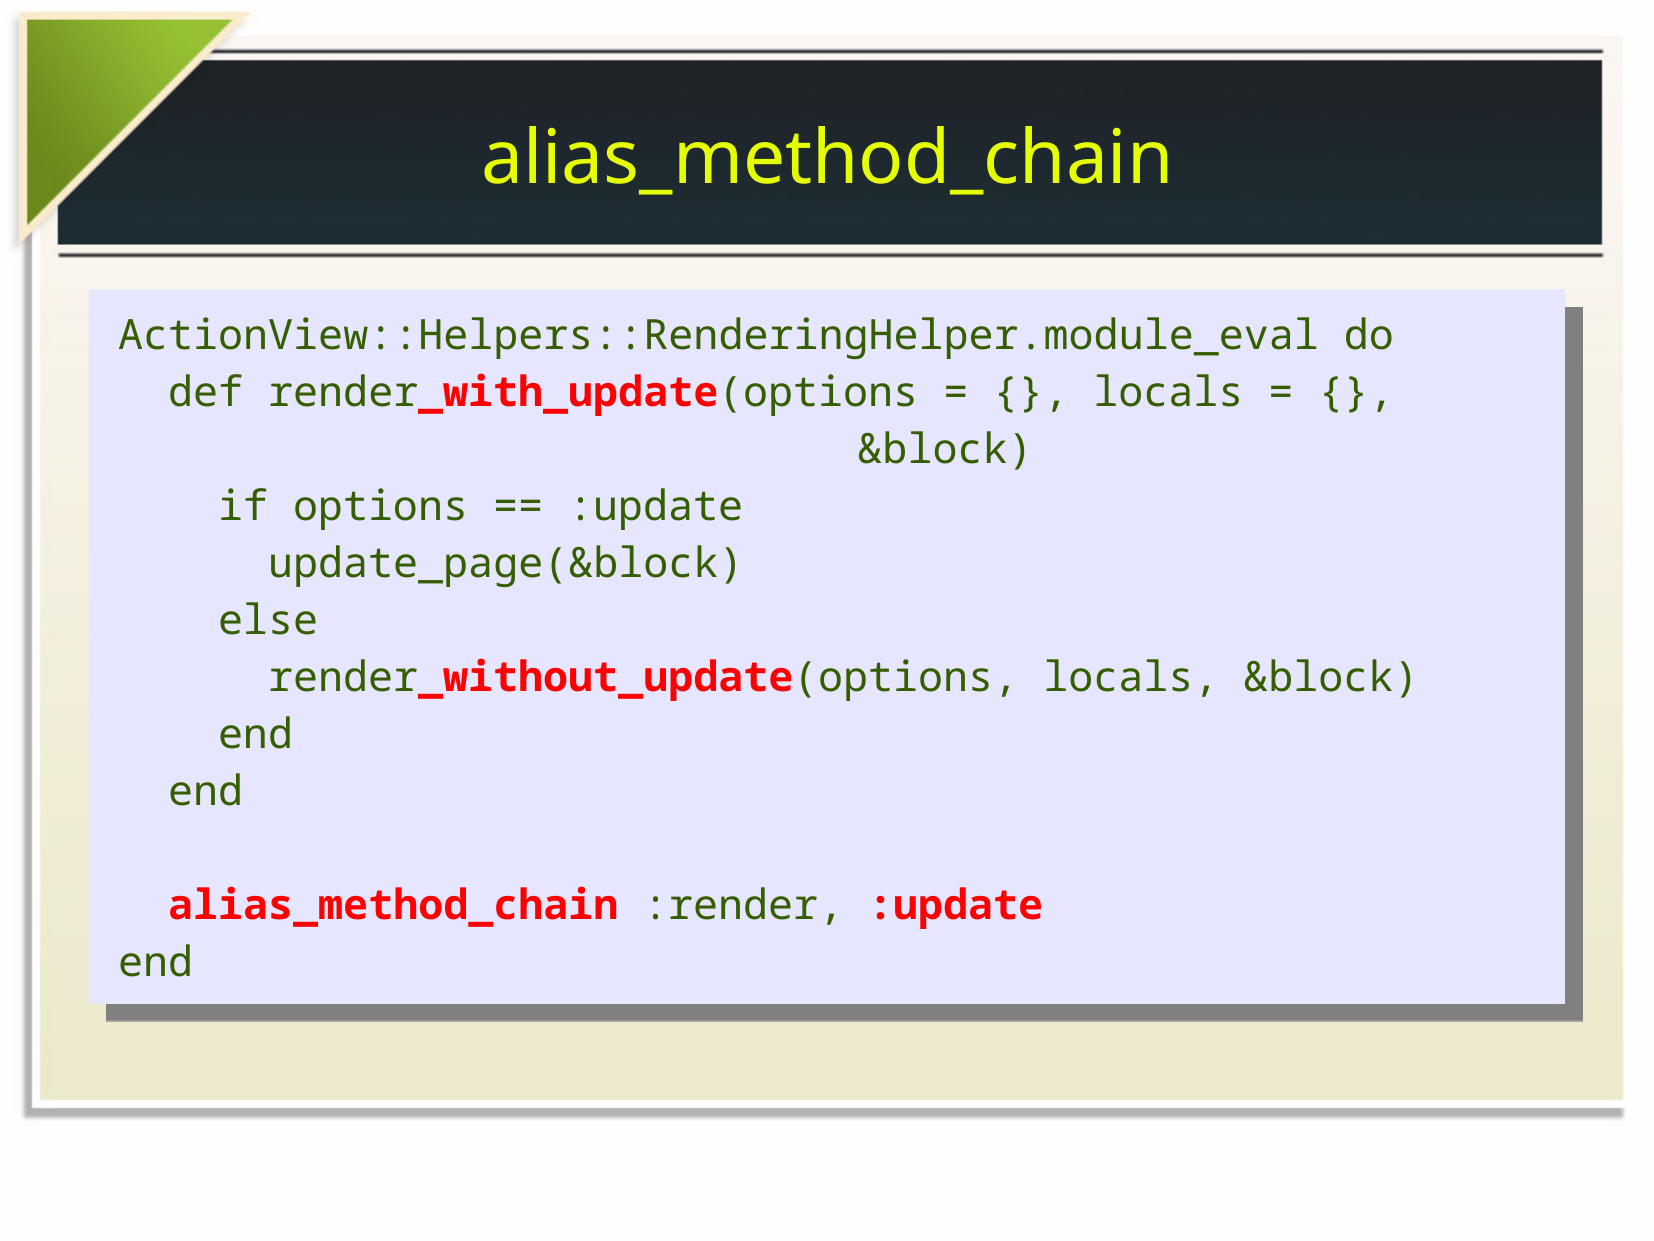

# alias_method_chain
ActionView::Helpers::RenderingHelper.module_eval do
 def render_with_update(options = {}, locals = {},
									 &block)
 if options == :update
 update_page(&block)
 else
 render_without_update(options, locals, &block)
 end
 end
 alias_method_chain :render, :update
end